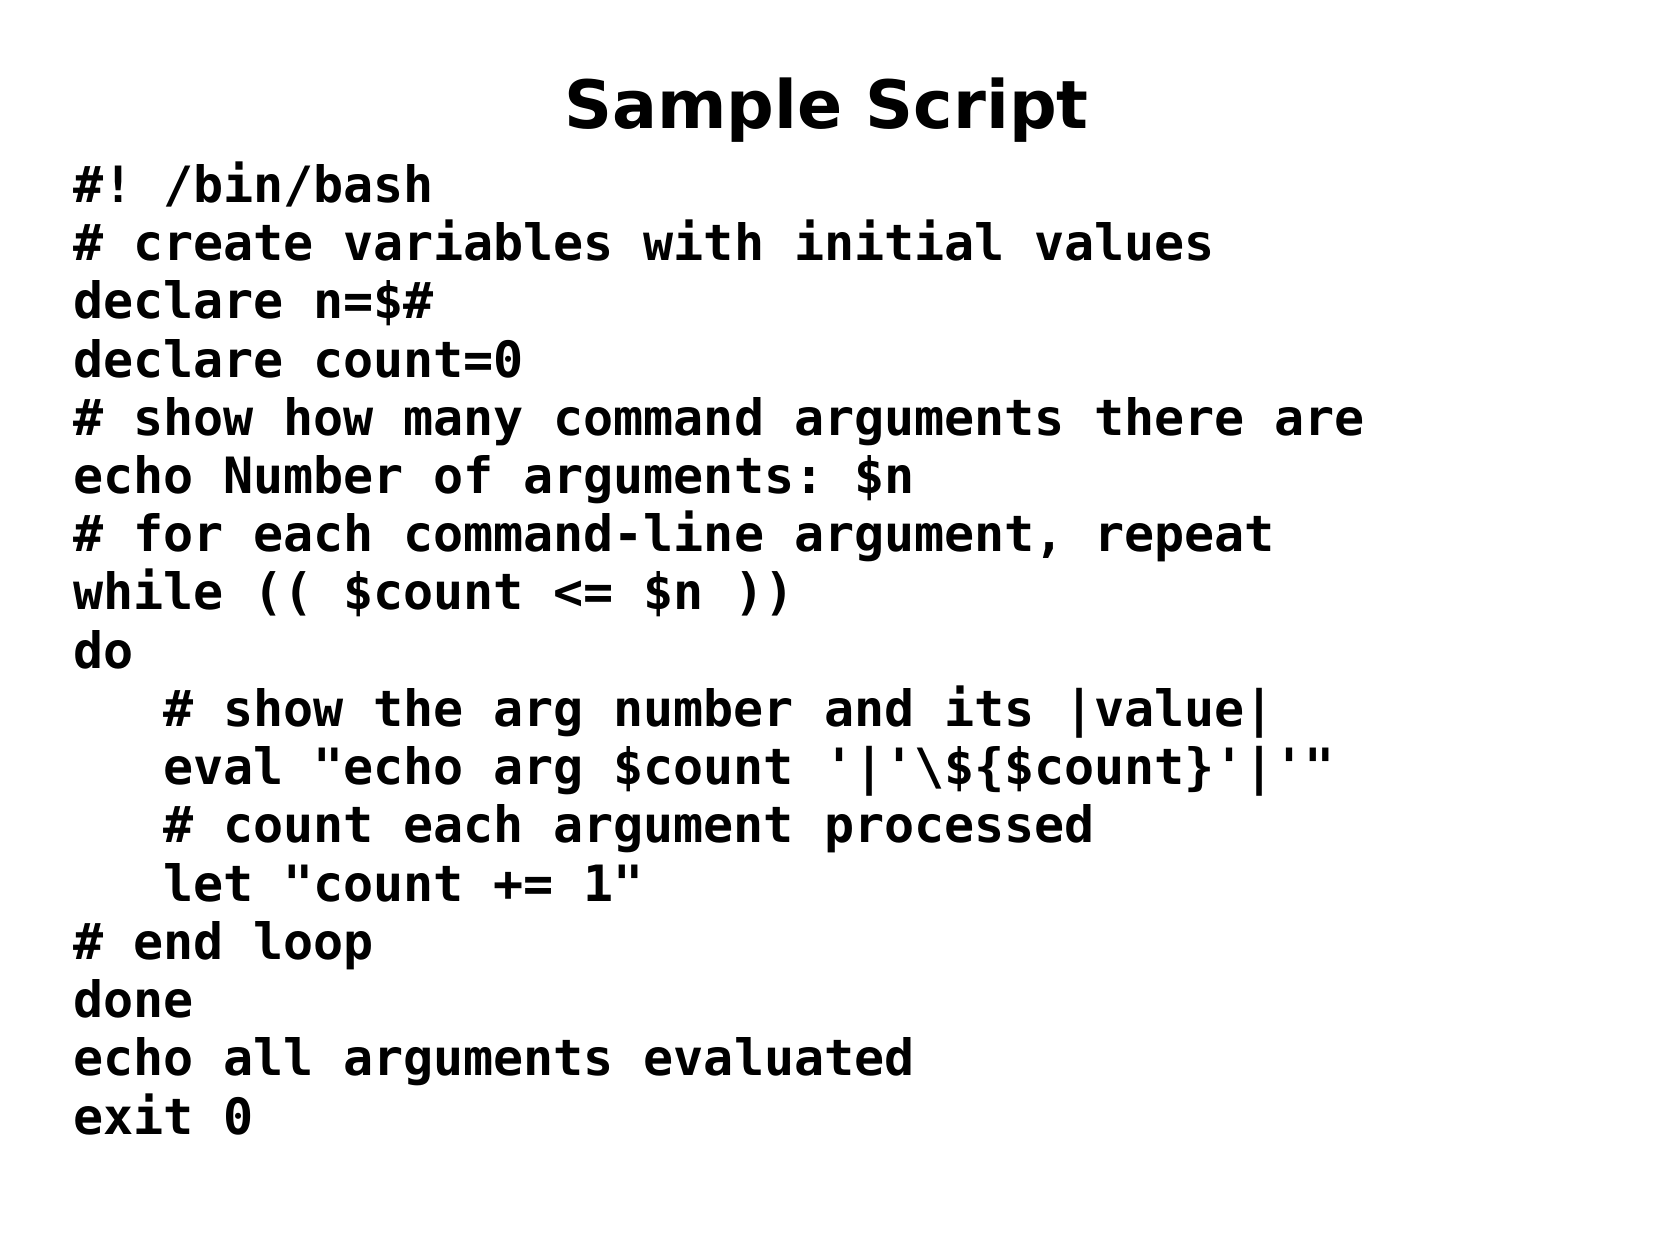

Sample Script
#! /bin/bash
# create variables with initial values
declare n=$#
declare count=0
# show how many command arguments there are
echo Number of arguments: $n
# for each command-line argument, repeat
while (( $count <= $n ))
do
 # show the arg number and its |value|
 eval "echo arg $count '|'\${$count}'|'"
 # count each argument processed
 let "count += 1"
# end loop
done
echo all arguments evaluated
exit 0